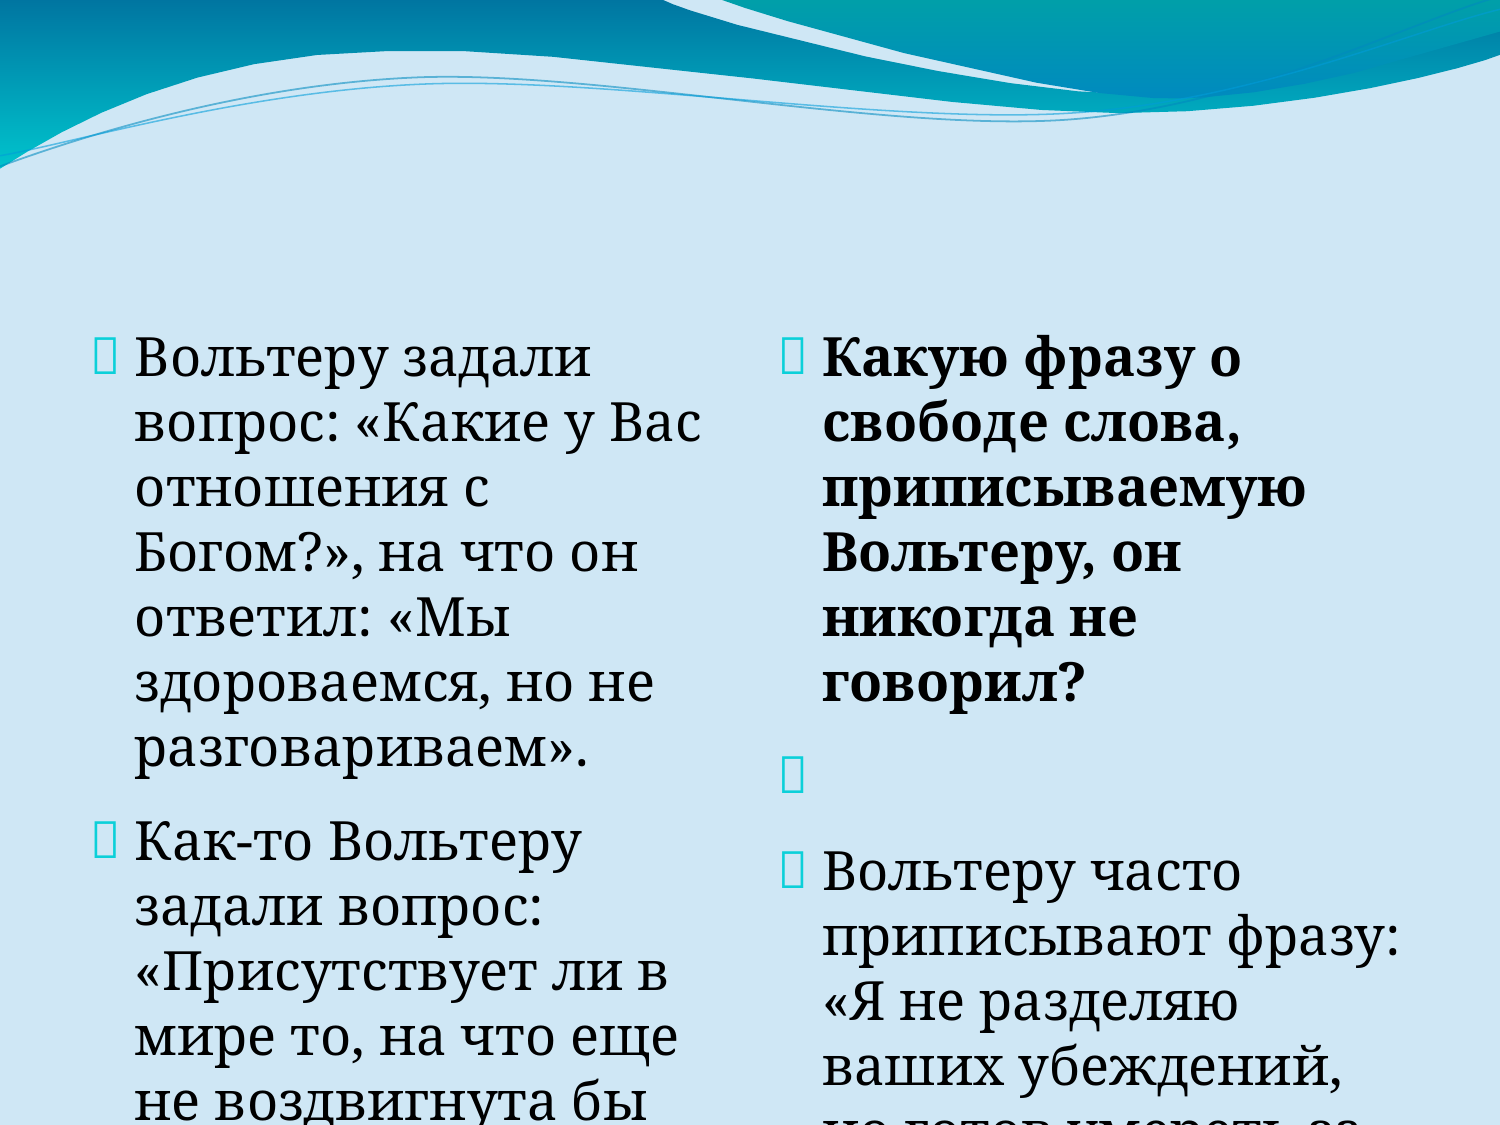

#
Вольтеру задали вопрос: «Какие у Вас отношения с Богом?», на что он ответил: «Мы здороваемся, но не разговариваем».
Как-то Вольтеру задали вопрос: «Присутствует ли в мире то, на что еще не воздвигнута бы ваша ирония?» Вольтер ответил непредсказуемо: «Естественно же существует! Моя личная персона вряд ли будет мишенью иронии».
Какую фразу о свободе слова, приписываемую Вольтеру, он никогда не говорил?
Вольтеру часто приписывают фразу: «Я не разделяю ваших убеждений, но готов умереть за ваше право их высказывать». На самом деле впервые она была употреблена только в 1906 году автором биографии Вольтера, английской писательницей Эвелин Холл, весьма вольно перефразировавшей некоторые мысли философа.